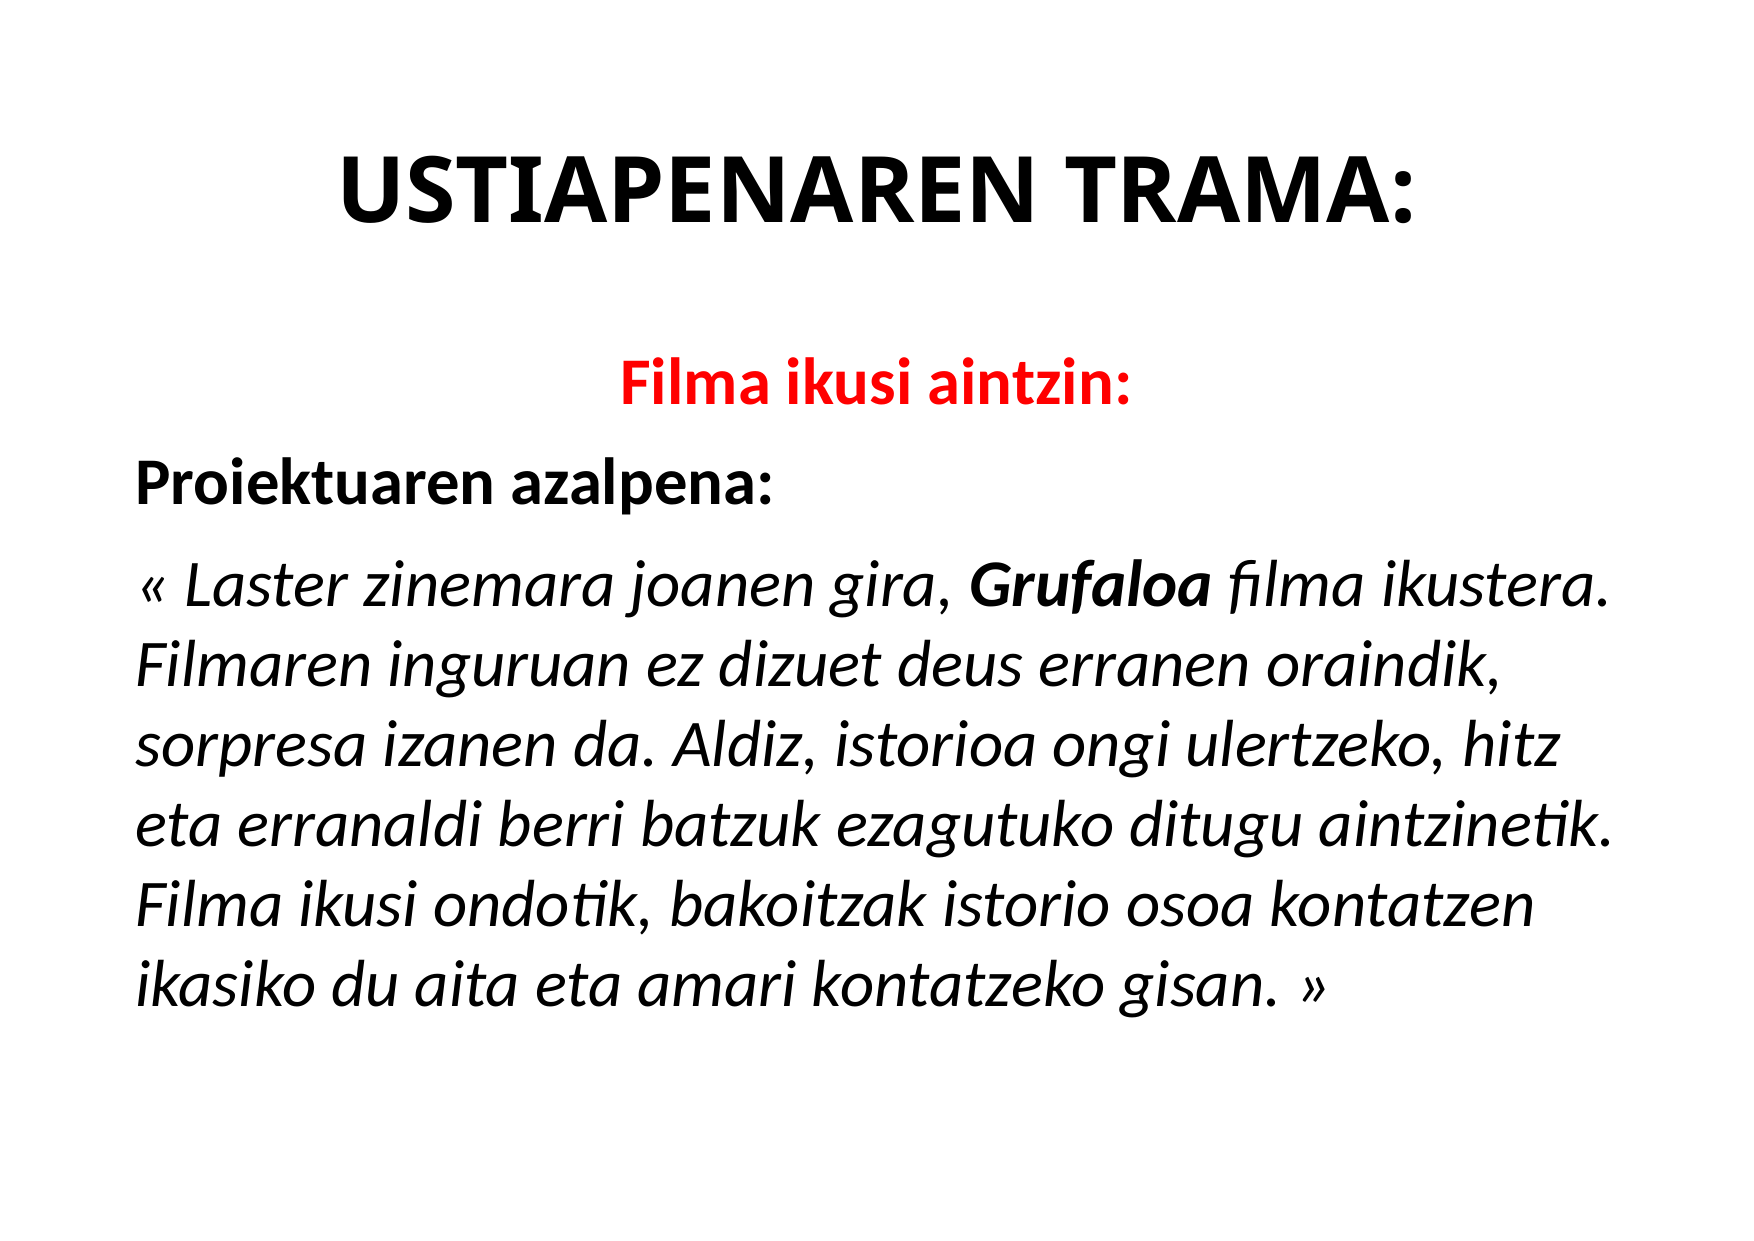

USTIAPENAREN TRAMA:
Filma ikusi aintzin:
Proiektuaren azalpena:
« Laster zinemara joanen gira, Grufaloa filma ikustera. Filmaren inguruan ez dizuet deus erranen oraindik, sorpresa izanen da. Aldiz, istorioa ongi ulertzeko, hitz eta erranaldi berri batzuk ezagutuko ditugu aintzinetik. Filma ikusi ondotik, bakoitzak istorio osoa kontatzen ikasiko du aita eta amari kontatzeko gisan. »